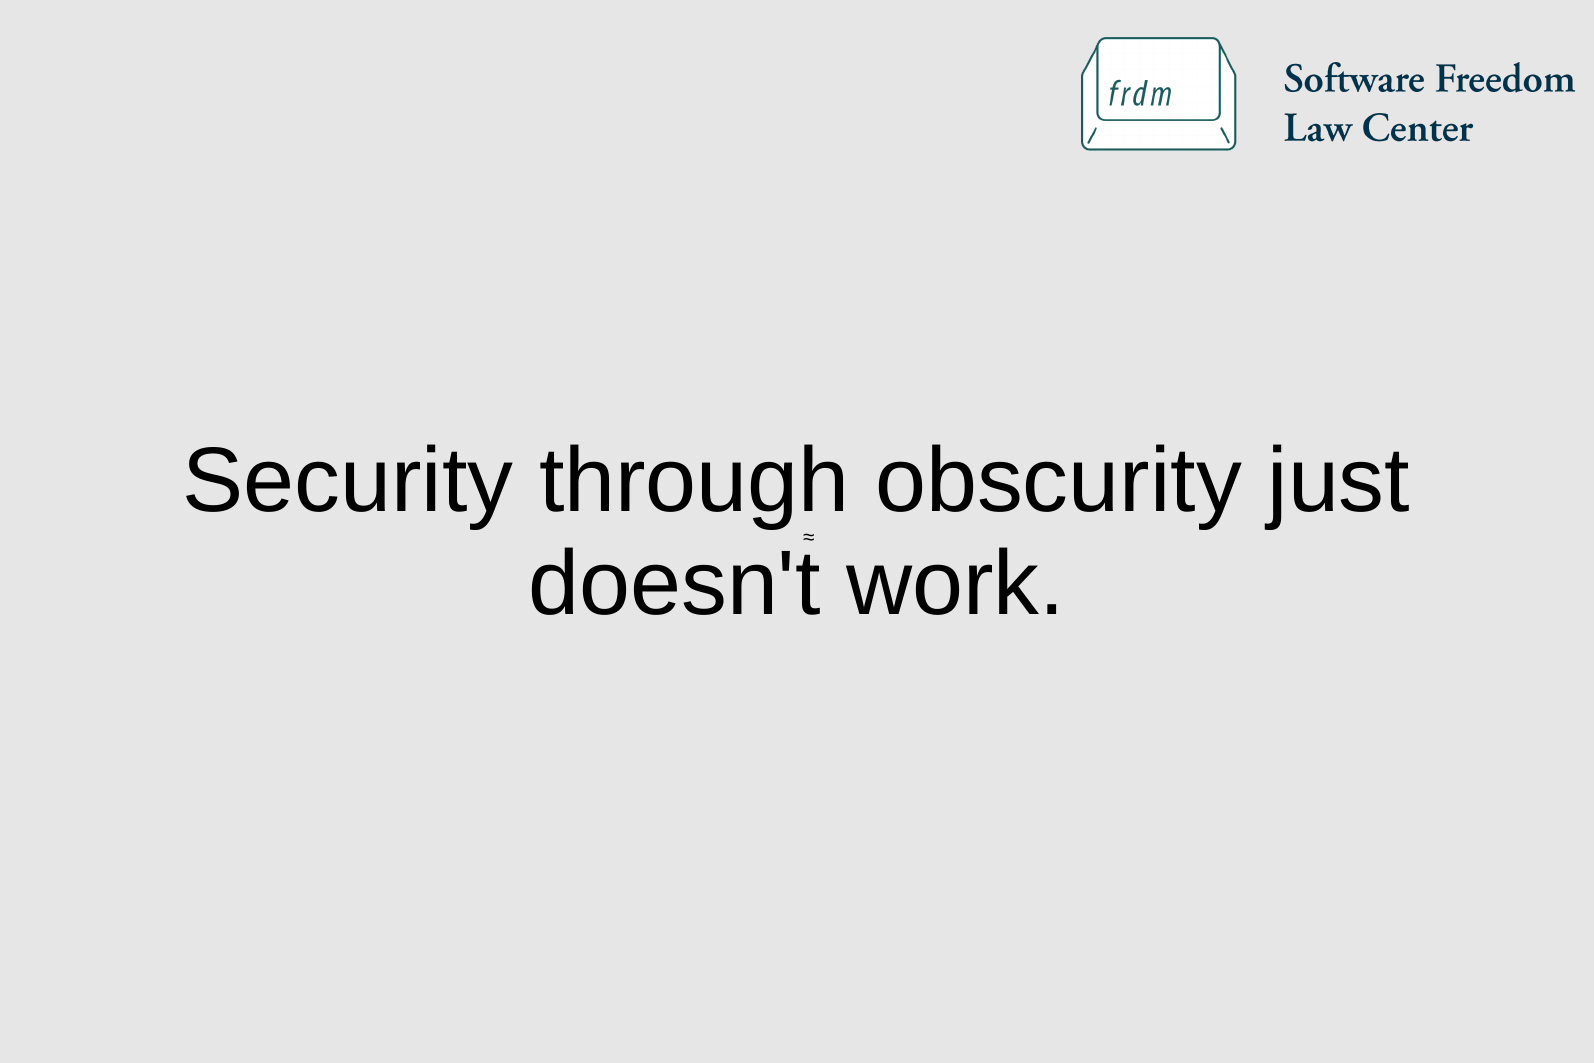

# Security through obscurity just doesn't work.
≈